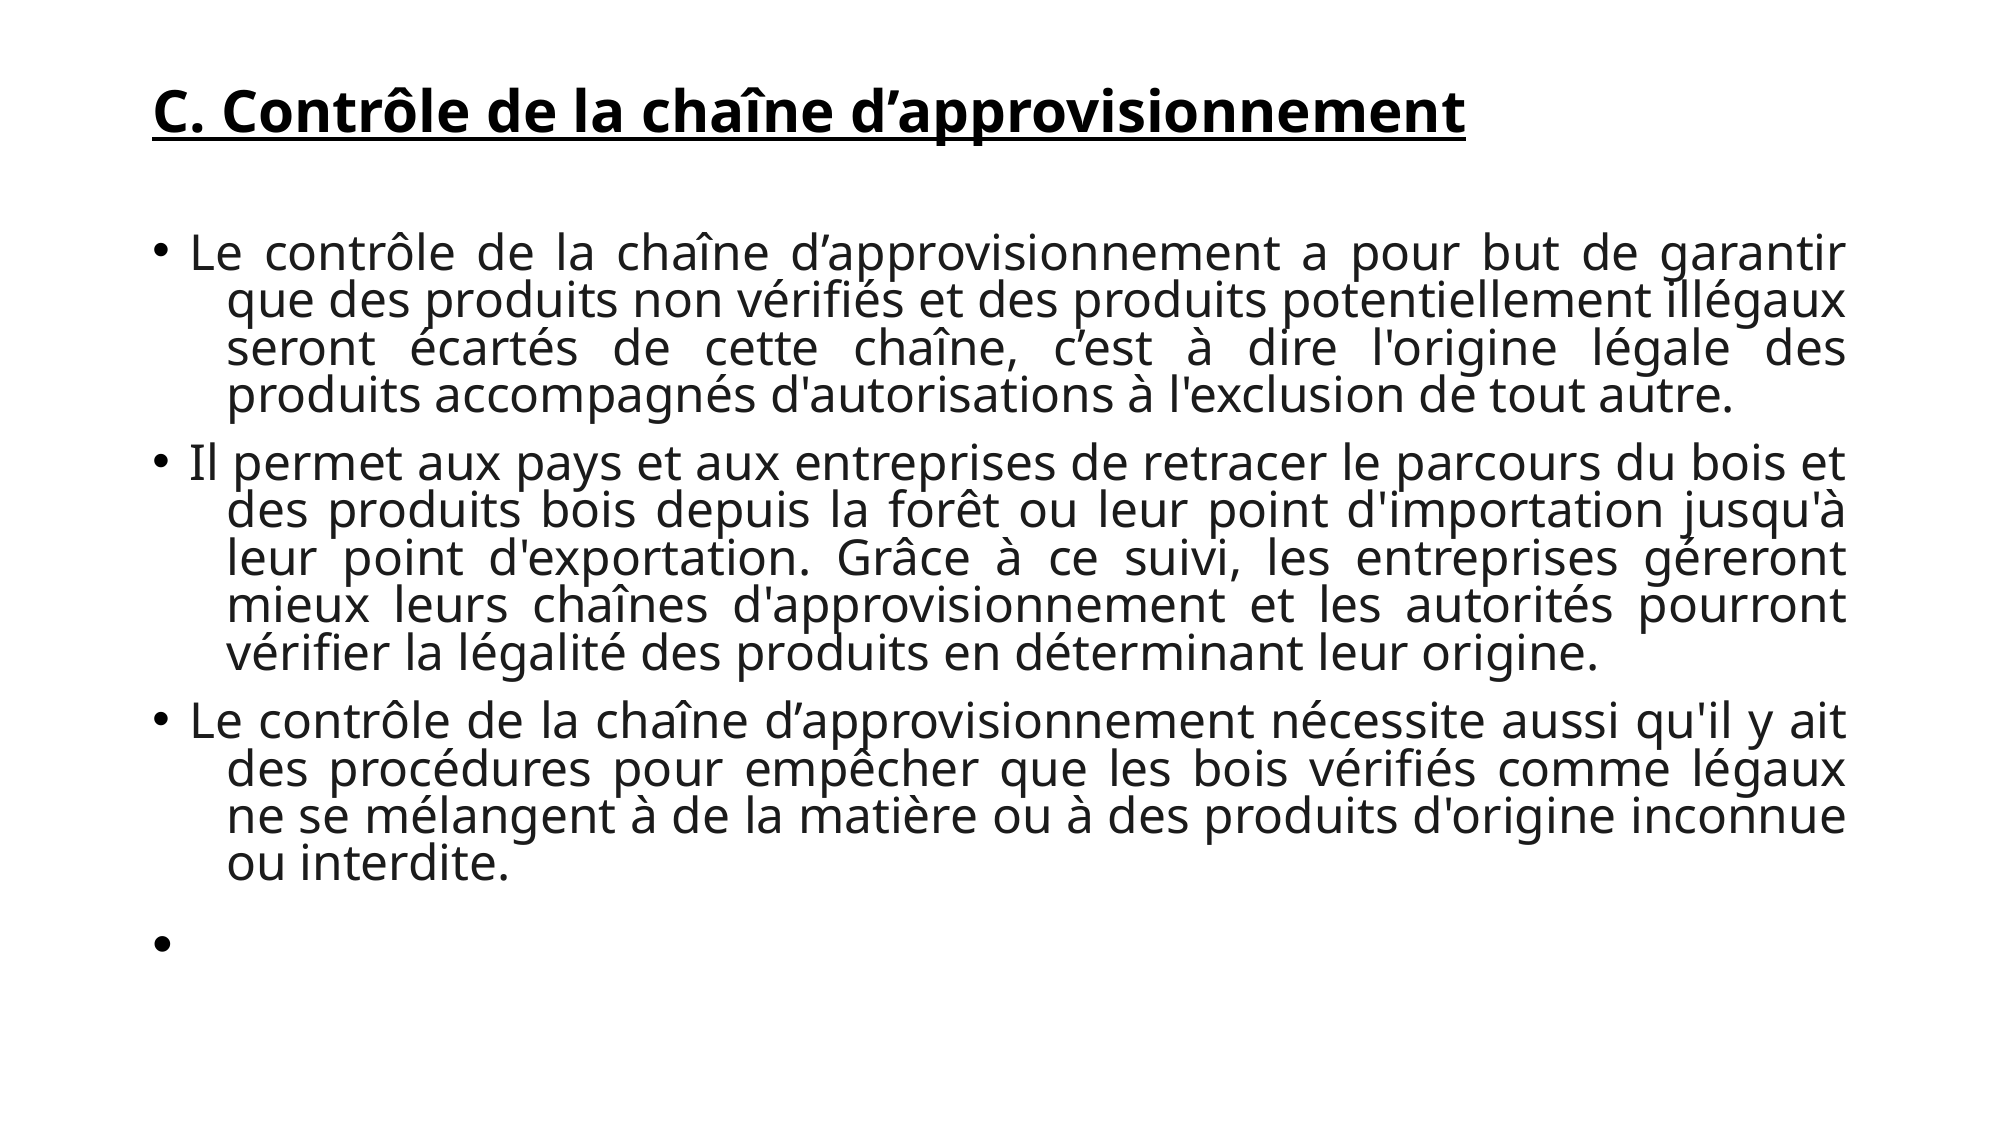

# C. Contrôle de la chaîne d’approvisionnement
Le contrôle de la chaîne d’approvisionnement a pour but de garantir que des produits non vérifiés et des produits potentiellement illégaux seront écartés de cette chaîne, c’est à dire l'origine légale des produits accompagnés d'autorisations à l'exclusion de tout autre.
Il permet aux pays et aux entreprises de retracer le parcours du bois et des produits bois depuis la forêt ou leur point d'importation jusqu'à leur point d'exportation. Grâce à ce suivi, les entreprises géreront mieux leurs chaînes d'approvisionnement et les autorités pourront vérifier la légalité des produits en déterminant leur origine.
Le contrôle de la chaîne d’approvisionnement nécessite aussi qu'il y ait des procédures pour empêcher que les bois vérifiés comme légaux ne se mélangent à de la matière ou à des produits d'origine inconnue ou interdite.